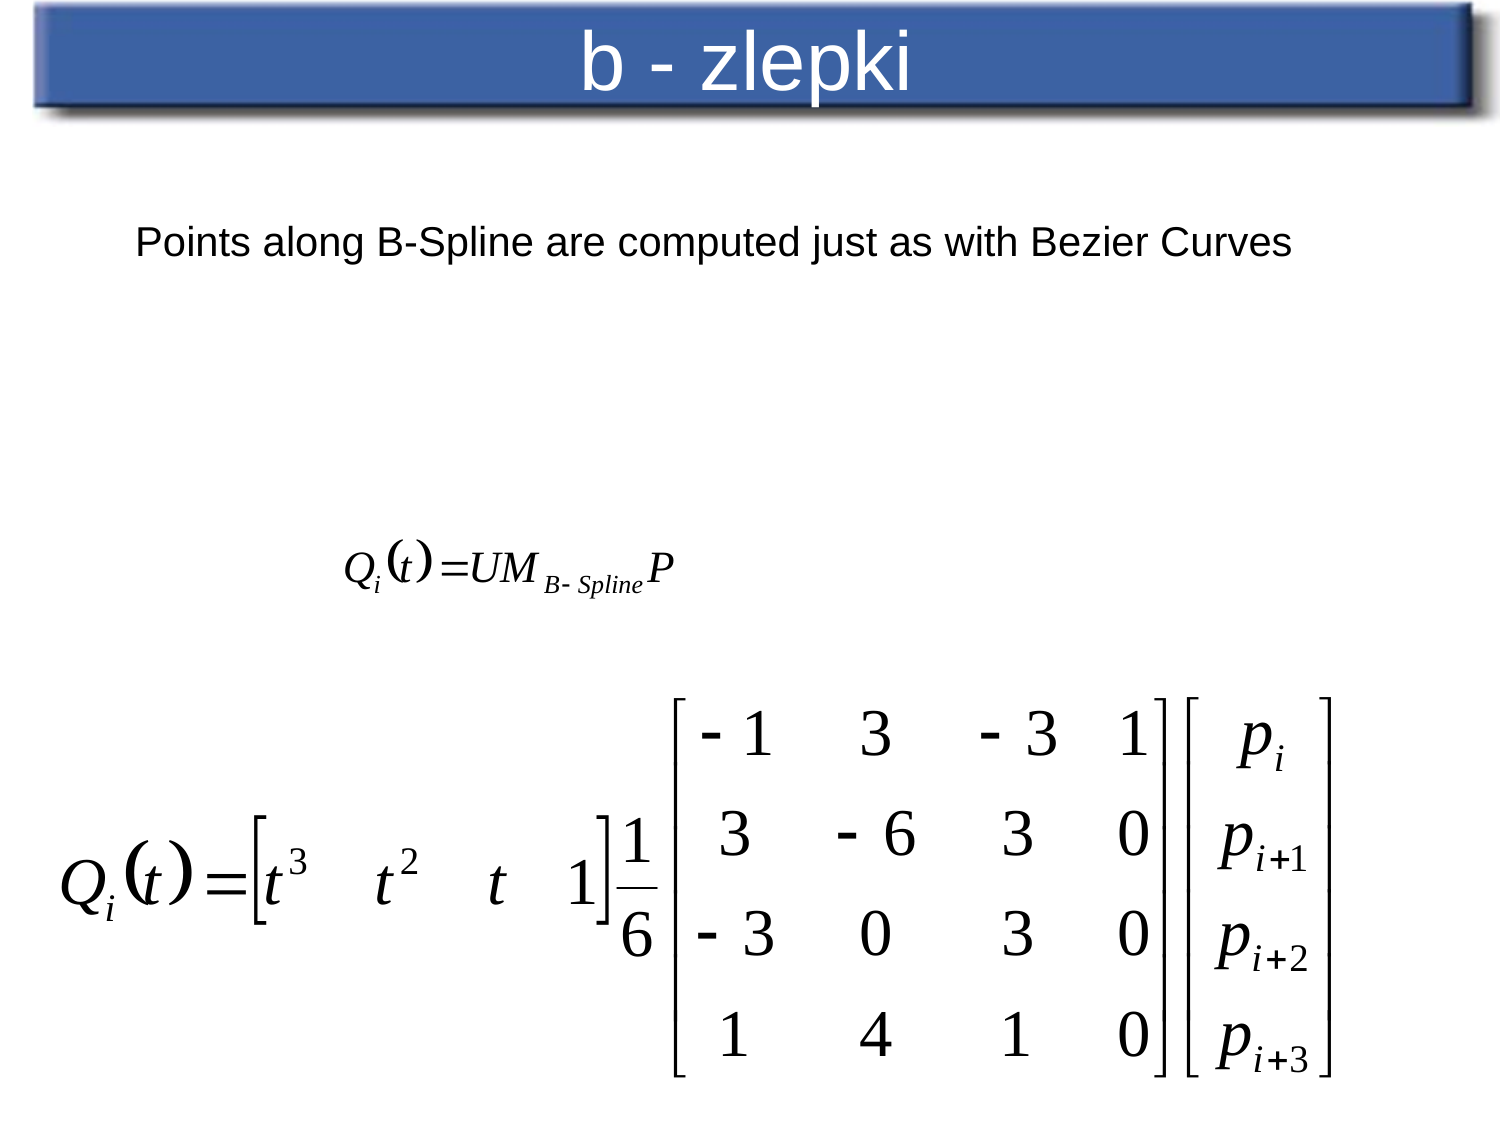

# b - zlepki
Points along B-Spline are computed just as with Bezier Curves